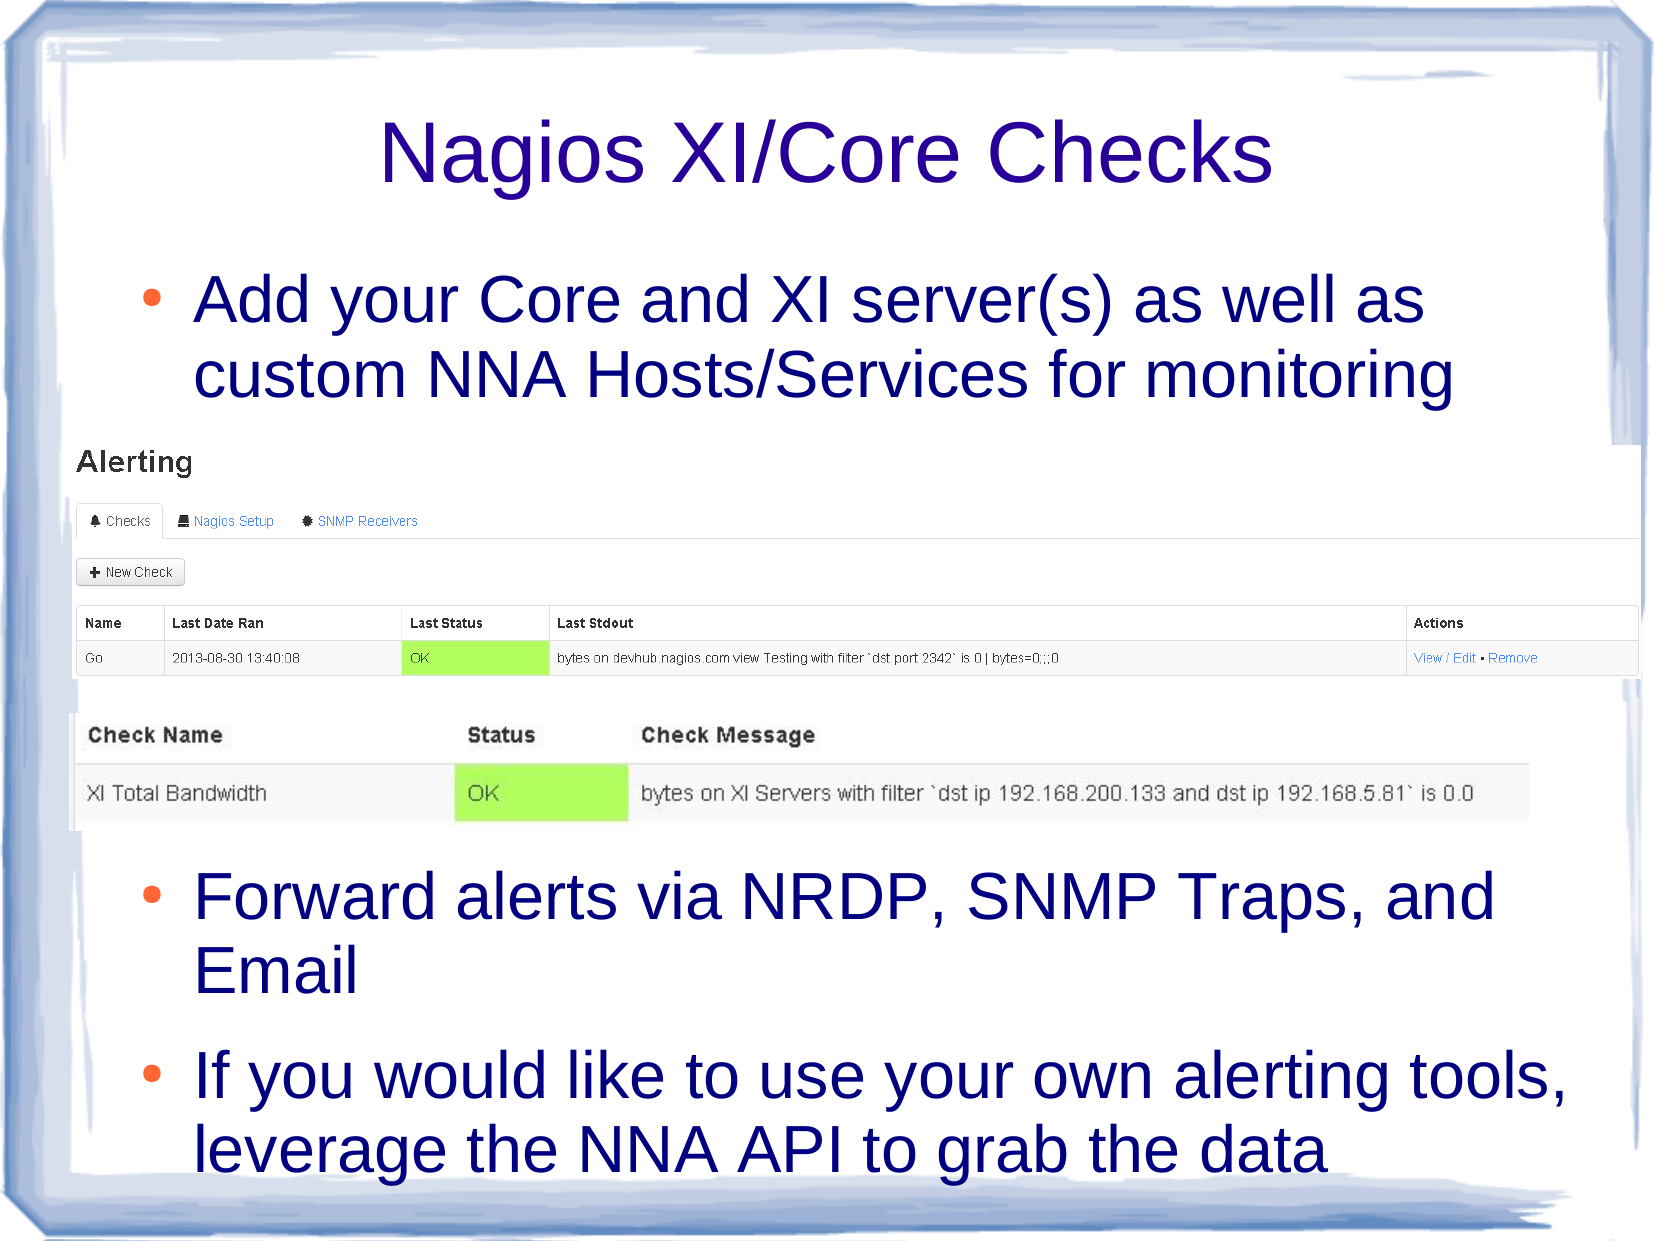

# Nagios XI/Core Checks
Add your Core and XI server(s) as well as custom NNA Hosts/Services for monitoring
Forward alerts via NRDP, SNMP Traps, and Email
If you would like to use your own alerting tools, leverage the NNA API to grab the data